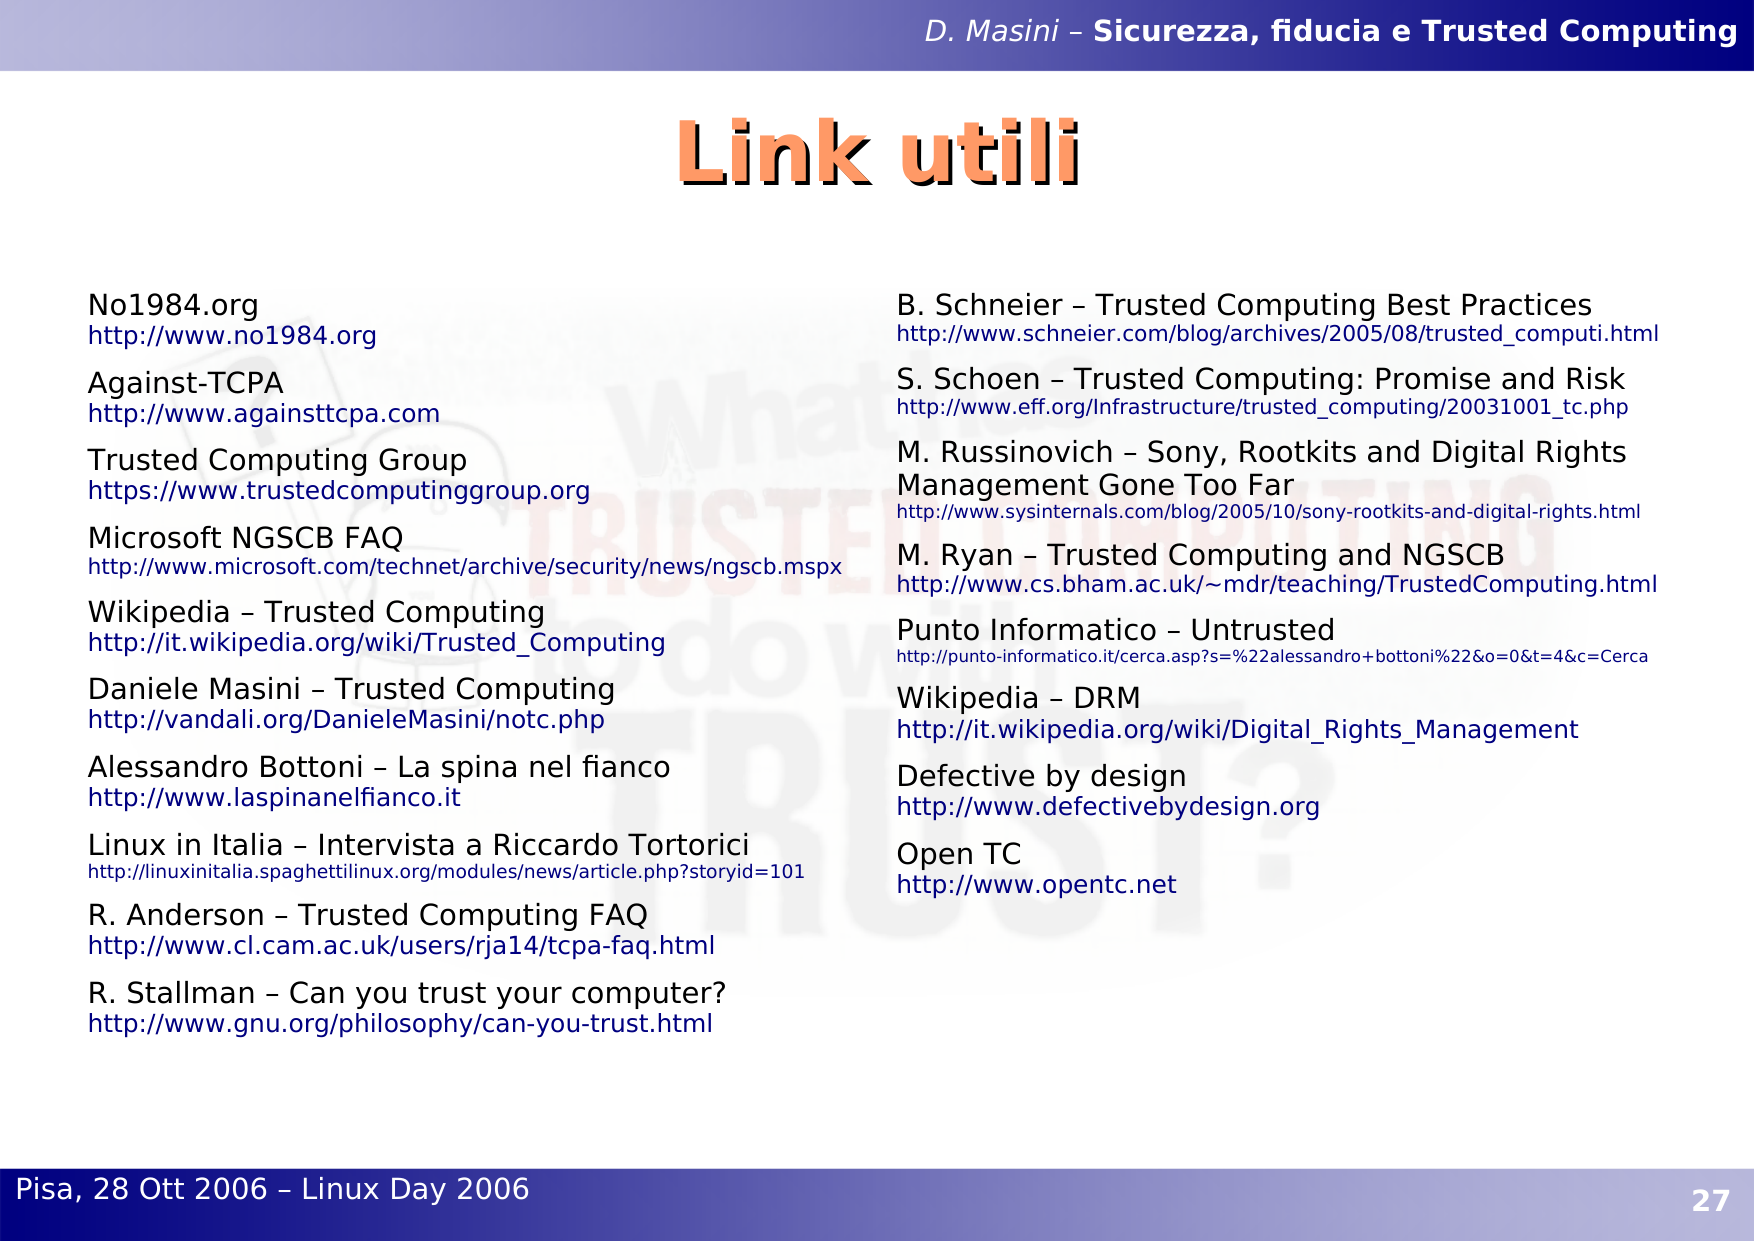

D. Masini – Sicurezza, fiducia e Trusted Computing
# Link utili
No1984.org
http://www.no1984.org
Against-TCPA
http://www.againsttcpa.com
Trusted Computing Group
https://www.trustedcomputinggroup.org
Microsoft NGSCB FAQ
http://www.microsoft.com/technet/archive/security/news/ngscb.mspx
Wikipedia – Trusted Computing
http://it.wikipedia.org/wiki/Trusted_Computing
Daniele Masini – Trusted Computing
http://vandali.org/DanieleMasini/notc.php
Alessandro Bottoni – La spina nel fianco
http://www.laspinanelfianco.it
Linux in Italia – Intervista a Riccardo Tortorici
http://linuxinitalia.spaghettilinux.org/modules/news/article.php?storyid=101
R. Anderson – Trusted Computing FAQ
http://www.cl.cam.ac.uk/users/rja14/tcpa-faq.html
R. Stallman – Can you trust your computer?
http://www.gnu.org/philosophy/can-you-trust.html
B. Schneier – Trusted Computing Best Practices
http://www.schneier.com/blog/archives/2005/08/trusted_computi.html
S. Schoen – Trusted Computing: Promise and Risk
http://www.eff.org/Infrastructure/trusted_computing/20031001_tc.php
M. Russinovich – Sony, Rootkits and Digital Rights Management Gone Too Far
http://www.sysinternals.com/blog/2005/10/sony-rootkits-and-digital-rights.html
M. Ryan – Trusted Computing and NGSCB
http://www.cs.bham.ac.uk/~mdr/teaching/TrustedComputing.html
Punto Informatico – Untrusted
http://punto-informatico.it/cerca.asp?s=%22alessandro+bottoni%22&o=0&t=4&c=Cerca
Wikipedia – DRM
http://it.wikipedia.org/wiki/Digital_Rights_Management
Defective by design
http://www.defectivebydesign.org
Open TC
http://www.opentc.net
Pisa, 28 Ott 2006 – Linux Day 2006